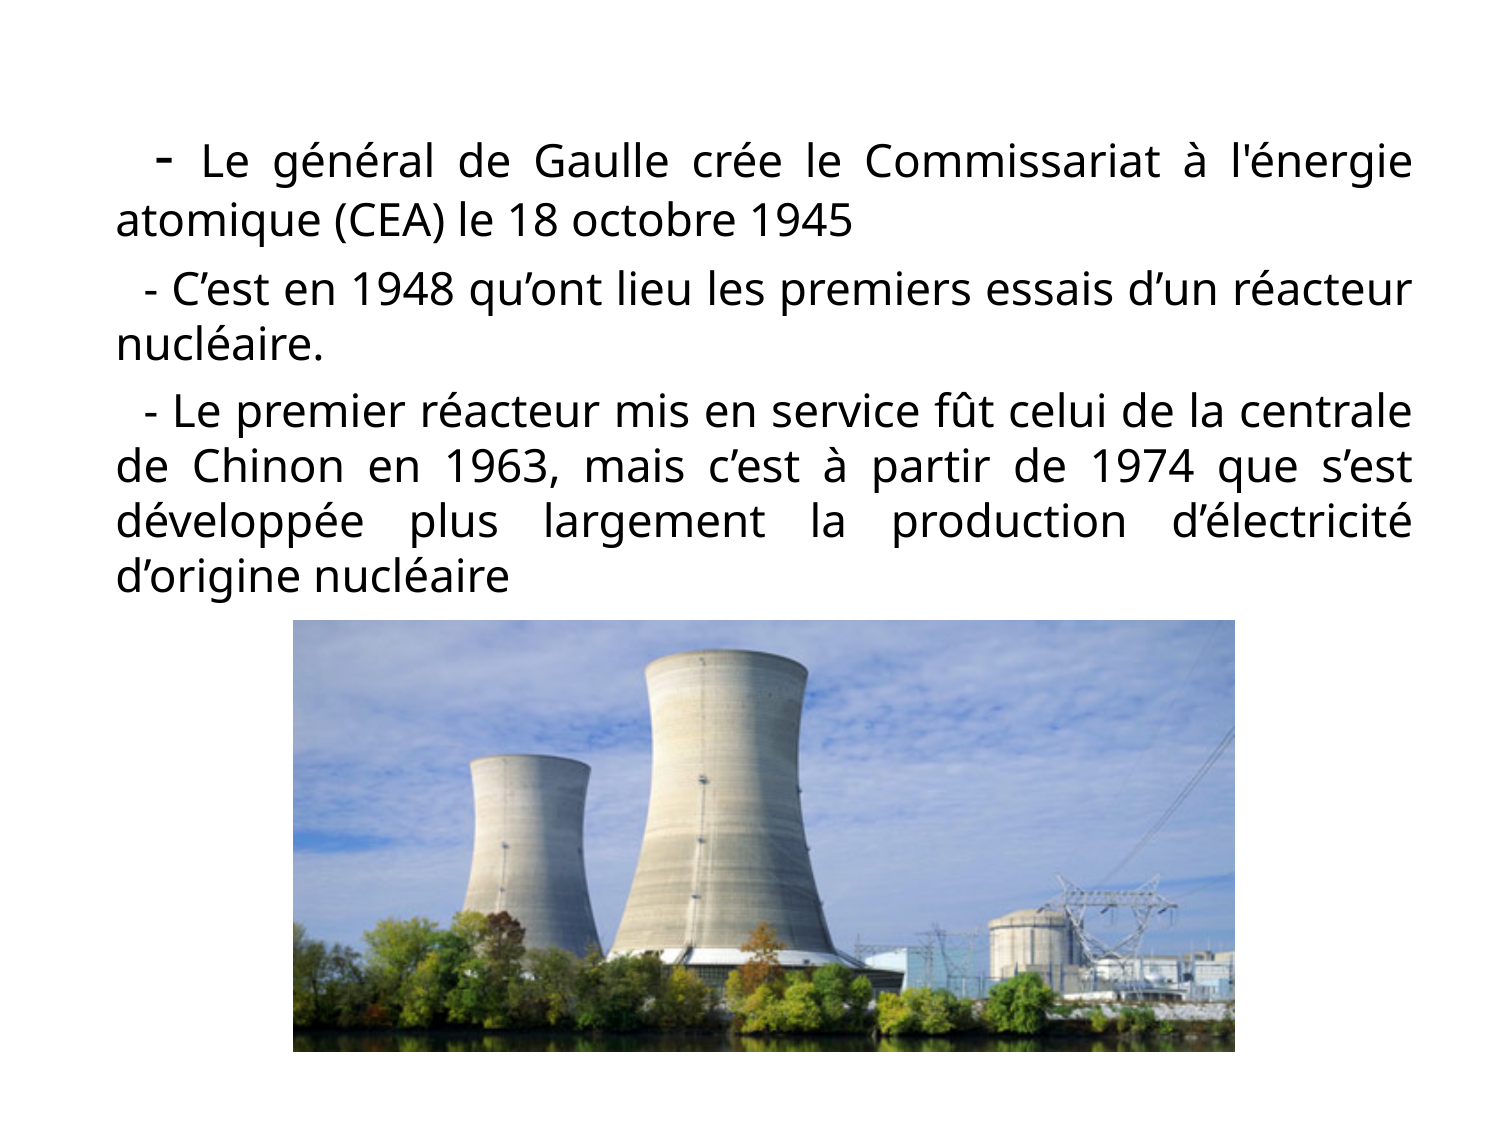

- Le général de Gaulle crée le Commissariat à l'énergie atomique (CEA) le 18 octobre 1945
- C’est en 1948 qu’ont lieu les premiers essais d’un réacteur nucléaire.
- Le premier réacteur mis en service fût celui de la centrale de Chinon en 1963, mais c’est à partir de 1974 que s’est développée plus largement la production d’électricité d’origine nucléaire